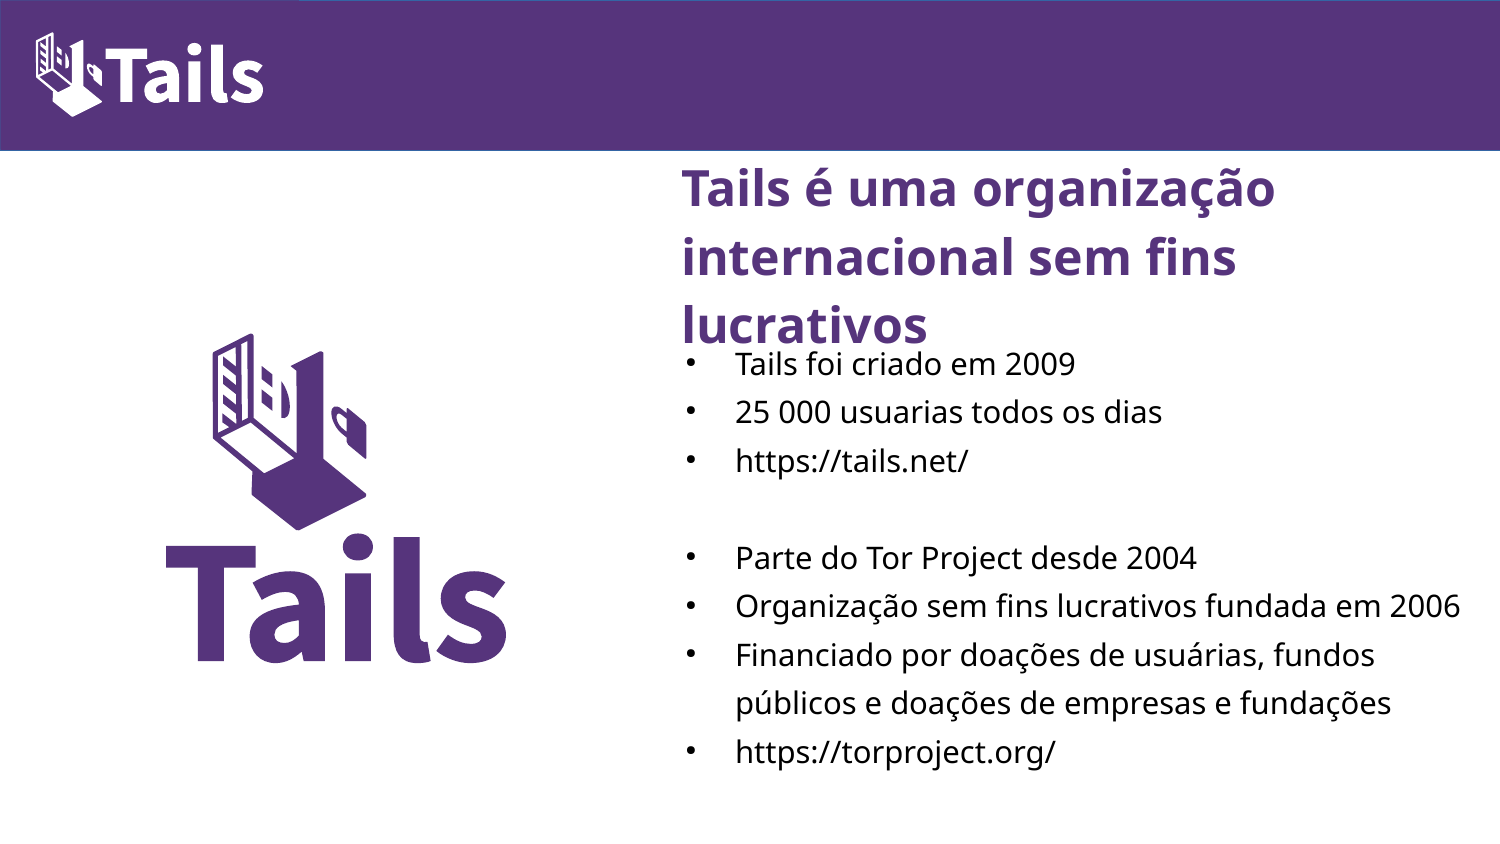

# Tails é uma organização internacional sem fins lucrativos
Tails foi criado em 2009
25 000 usuarias todos os dias
https://tails.net/
Parte do Tor Project desde 2004
Organização sem fins lucrativos fundada em 2006
Financiado por doações de usuárias, fundos públicos e doações de empresas e fundações
https://torproject.org/